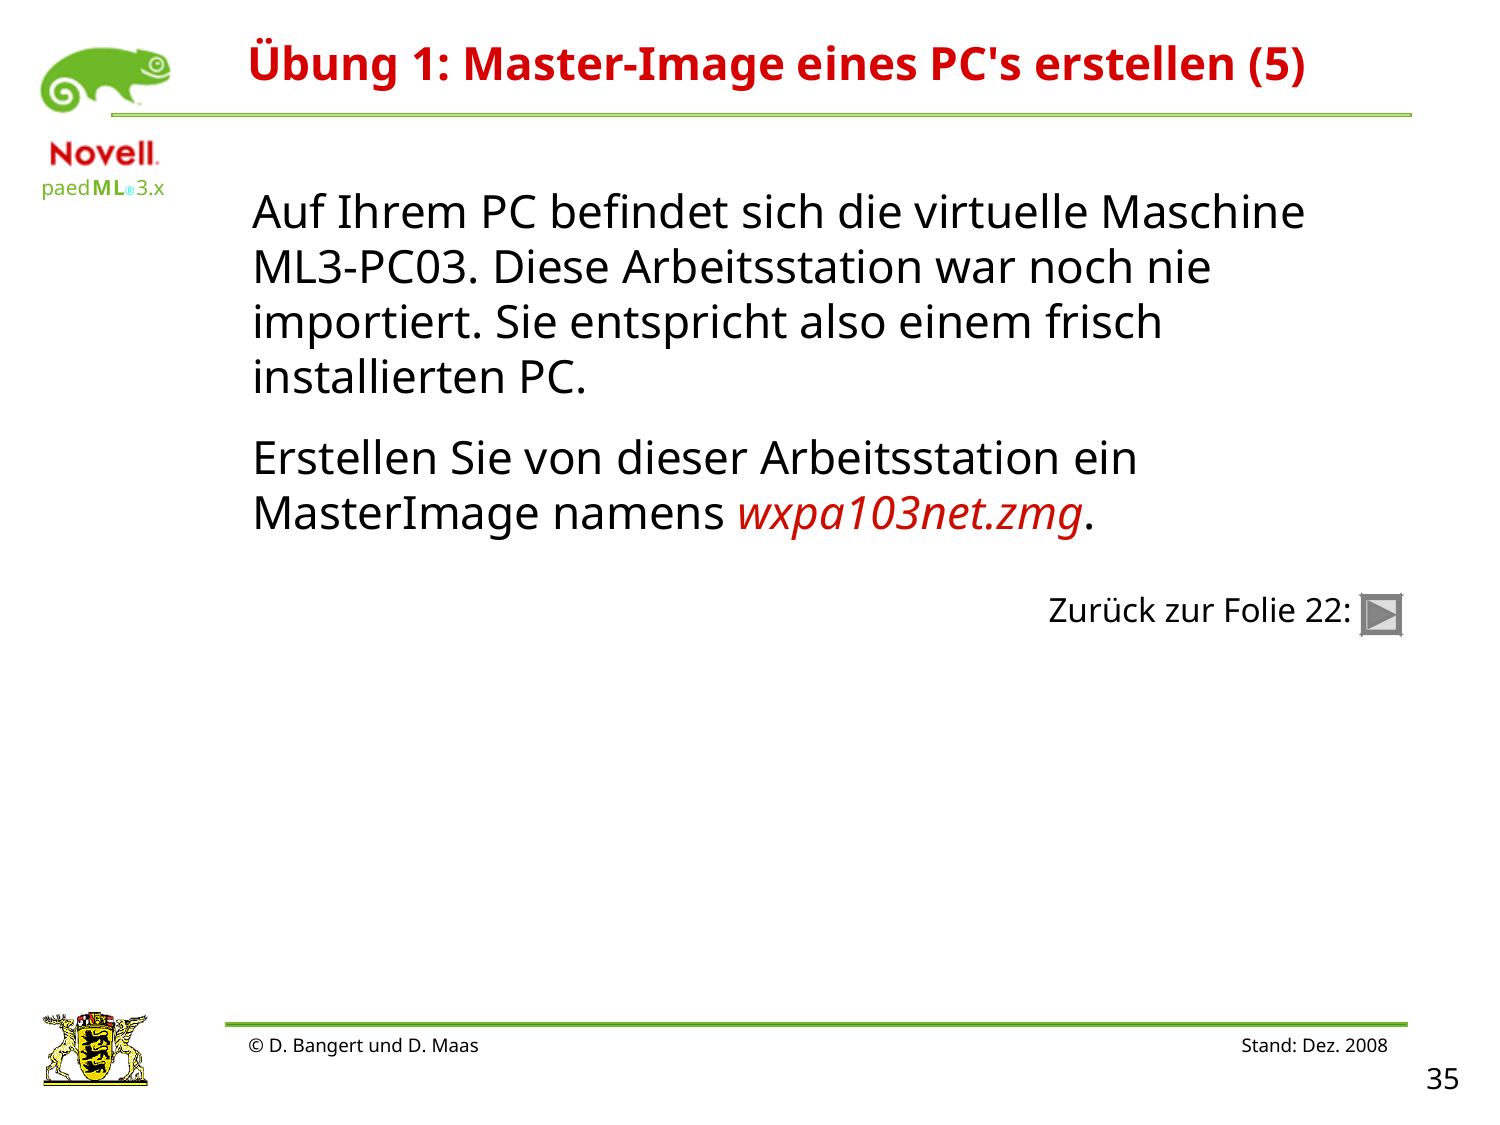

# Übung 1: Master-Image eines PC's erstellen (5)‏
Auf Ihrem PC befindet sich die virtuelle Maschine ML3-PC03. Diese Arbeitsstation war noch nie importiert. Sie entspricht also einem frisch installierten PC.
Erstellen Sie von dieser Arbeitsstation ein MasterImage namens wxpa103net.zmg.
Zurück zur Folie 22:
© D. Bangert und D. Maas
Dez. 2008
35